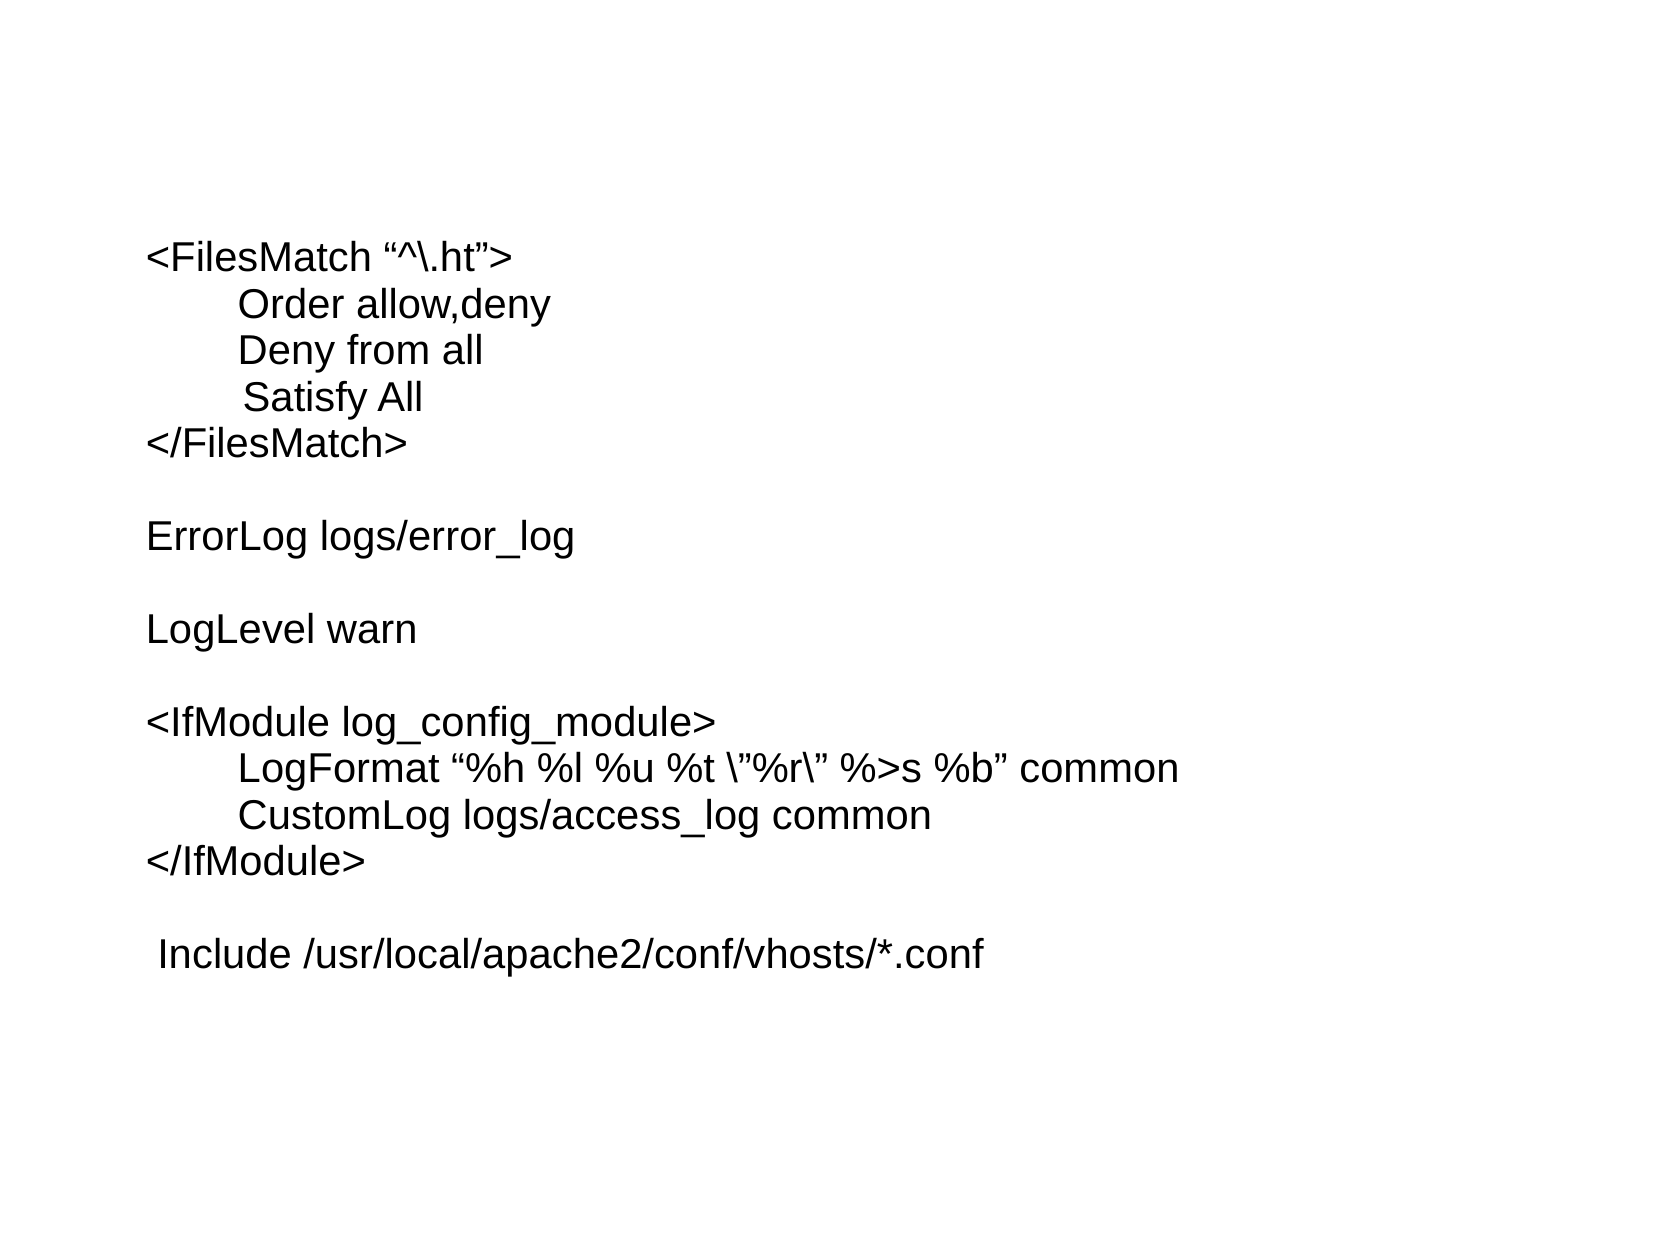

# <FilesMatch “^\.ht”> Order allow,deny Deny from all Satisfy All </FilesMatch> ErrorLog logs/error_log LogLevel warn <IfModule log_config_module> LogFormat “%h %l %u %t \”%r\” %>s %b” common CustomLog logs/access_log common </IfModule> Include /usr/local/apache2/conf/vhosts/*.conf